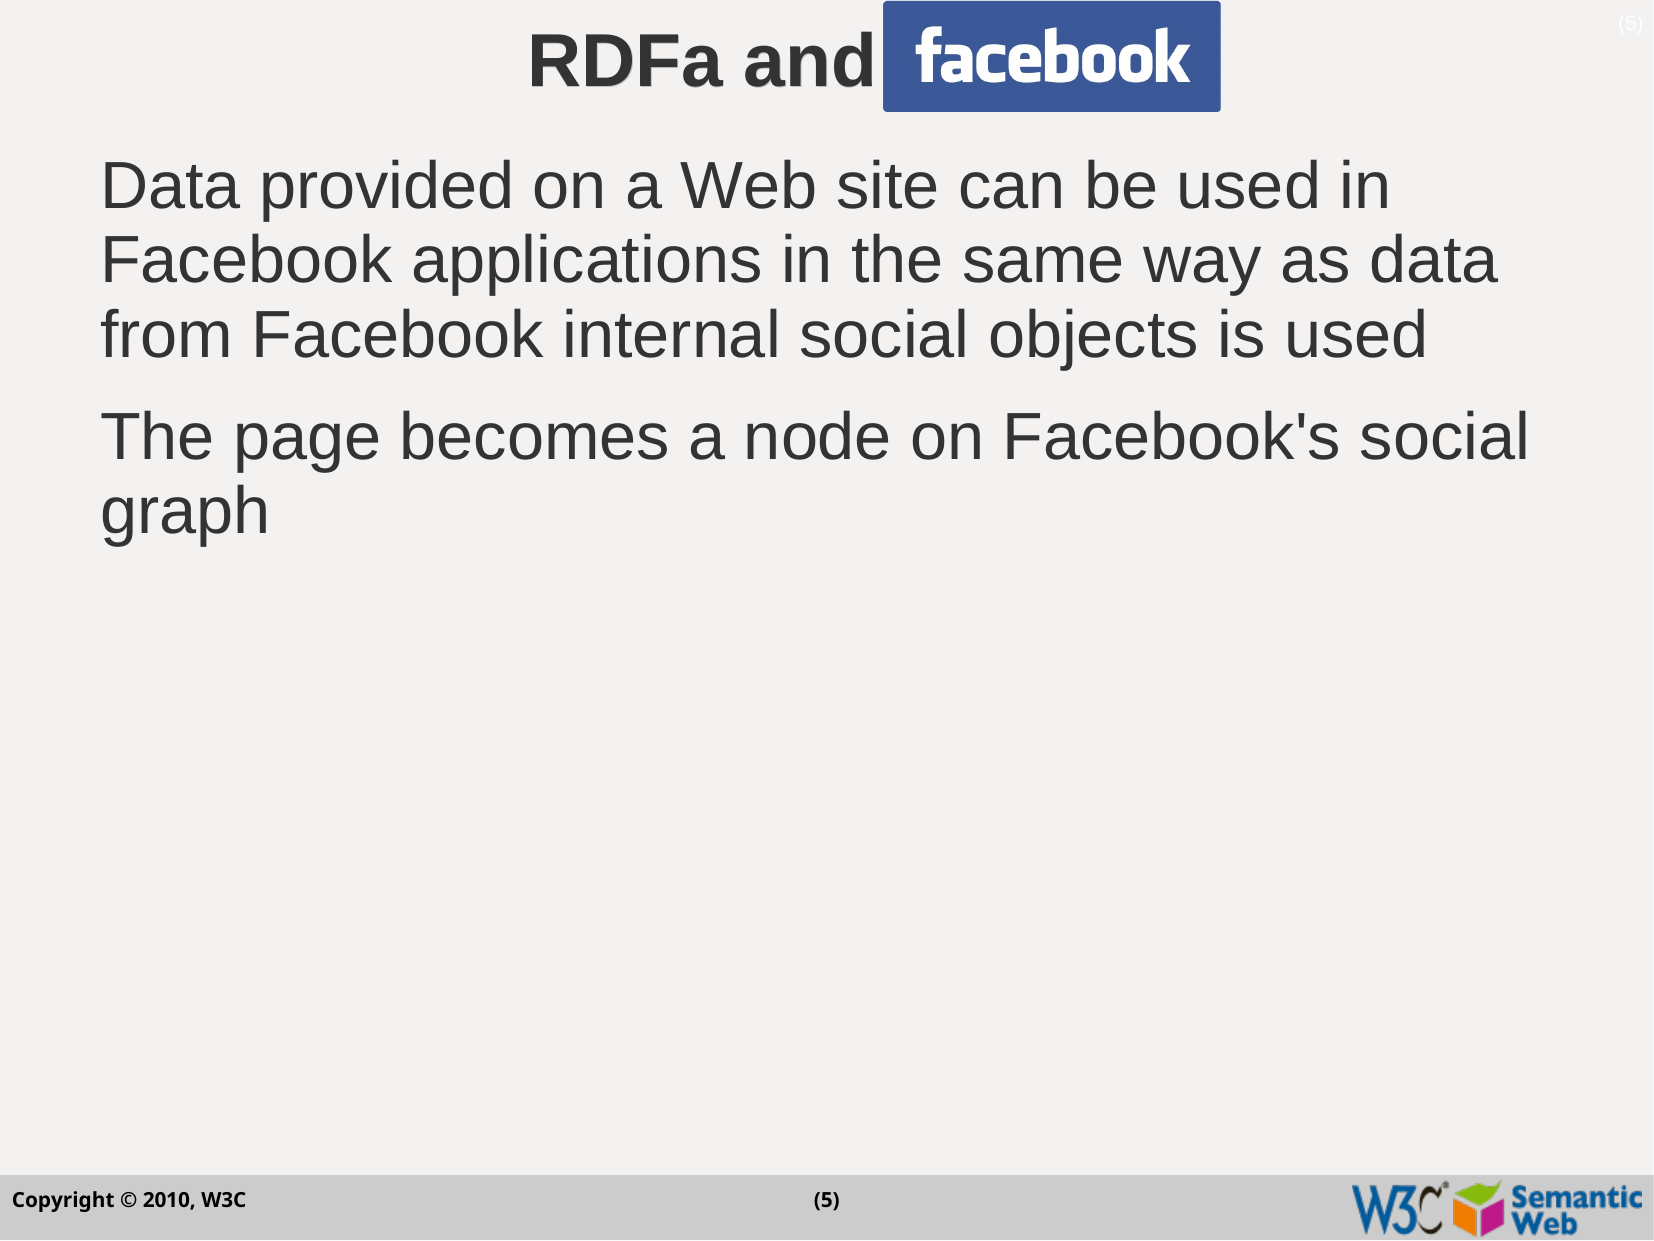

# RDFa and
Data provided on a Web site can be used in Facebook applications in the same way as data from Facebook internal social objects is used
The page becomes a node on Facebook's social graph